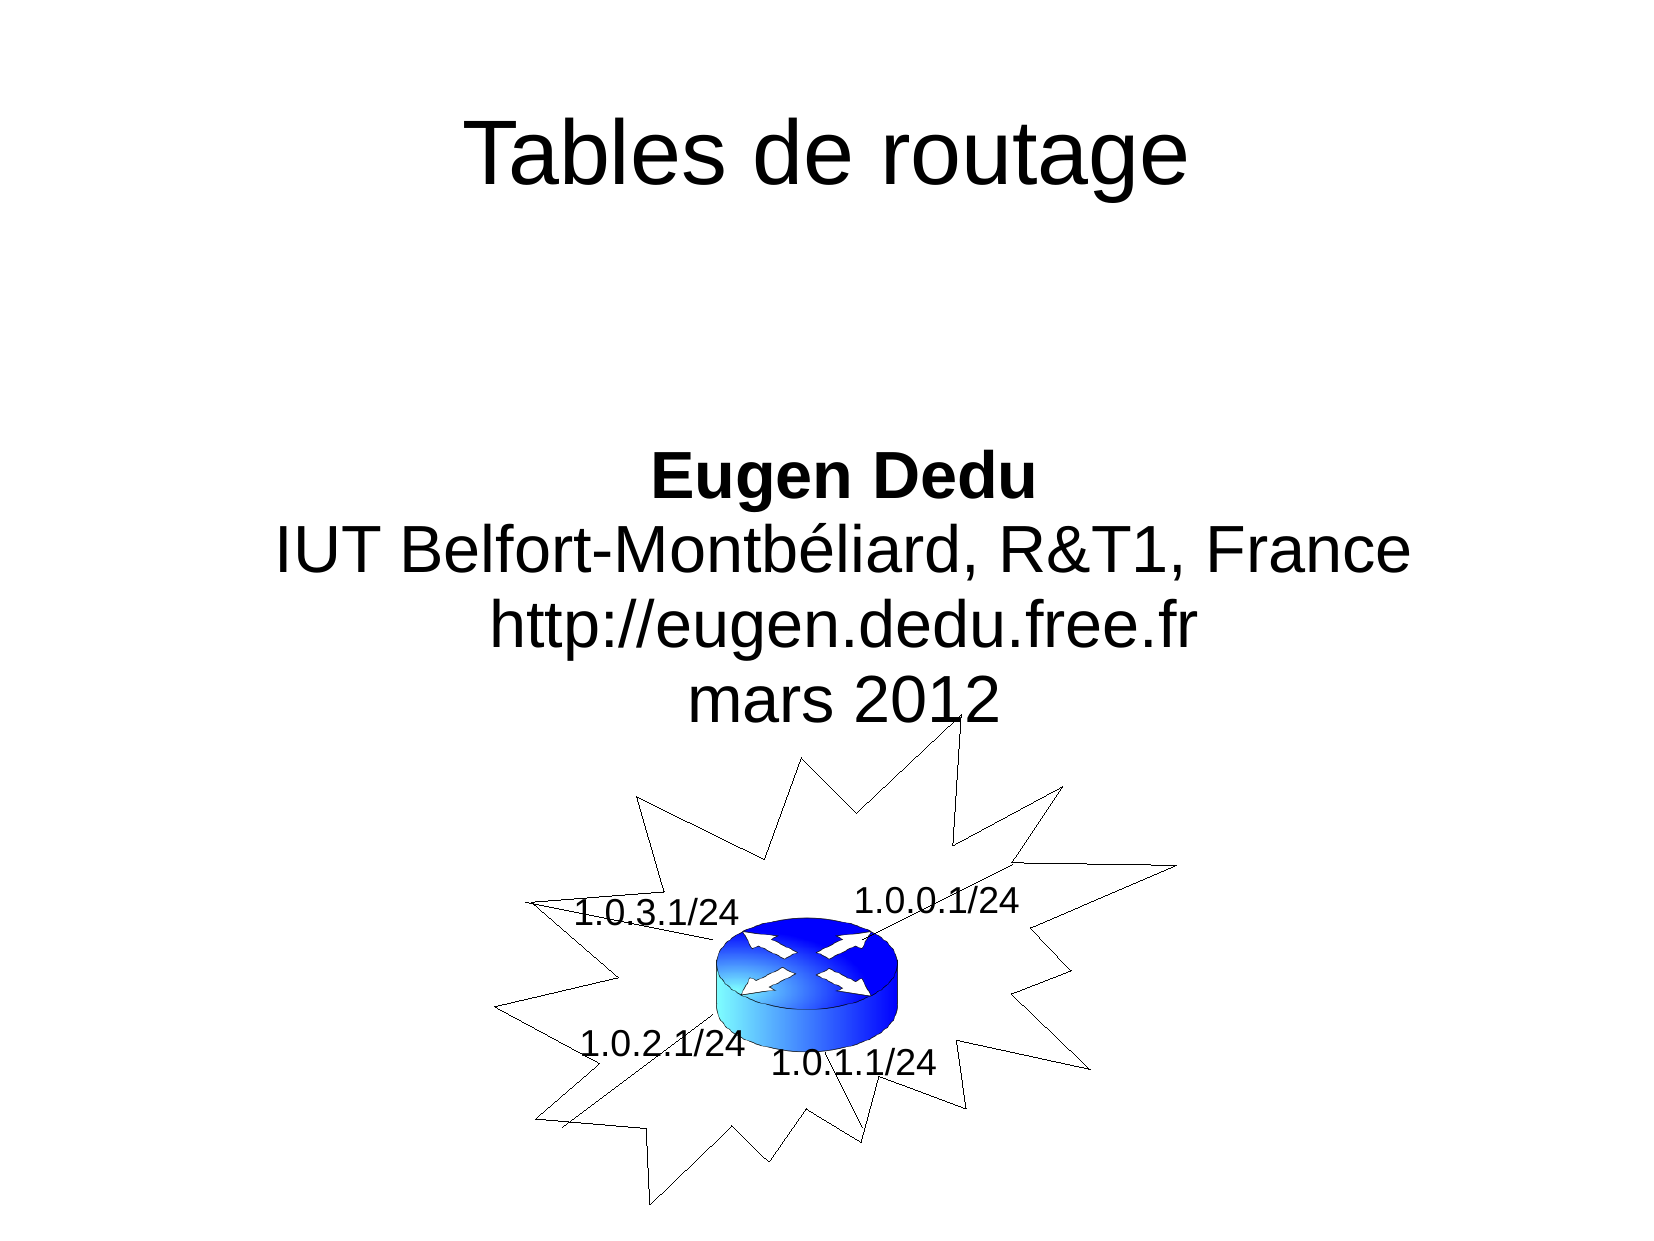

# Tables de routage
Eugen Dedu
IUT Belfort-Montbéliard, R&T1, France
http://eugen.dedu.free.fr
mars 2012
1.0.0.1/24
1.0.3.1/24
1.0.2.1/24
1.0.1.1/24